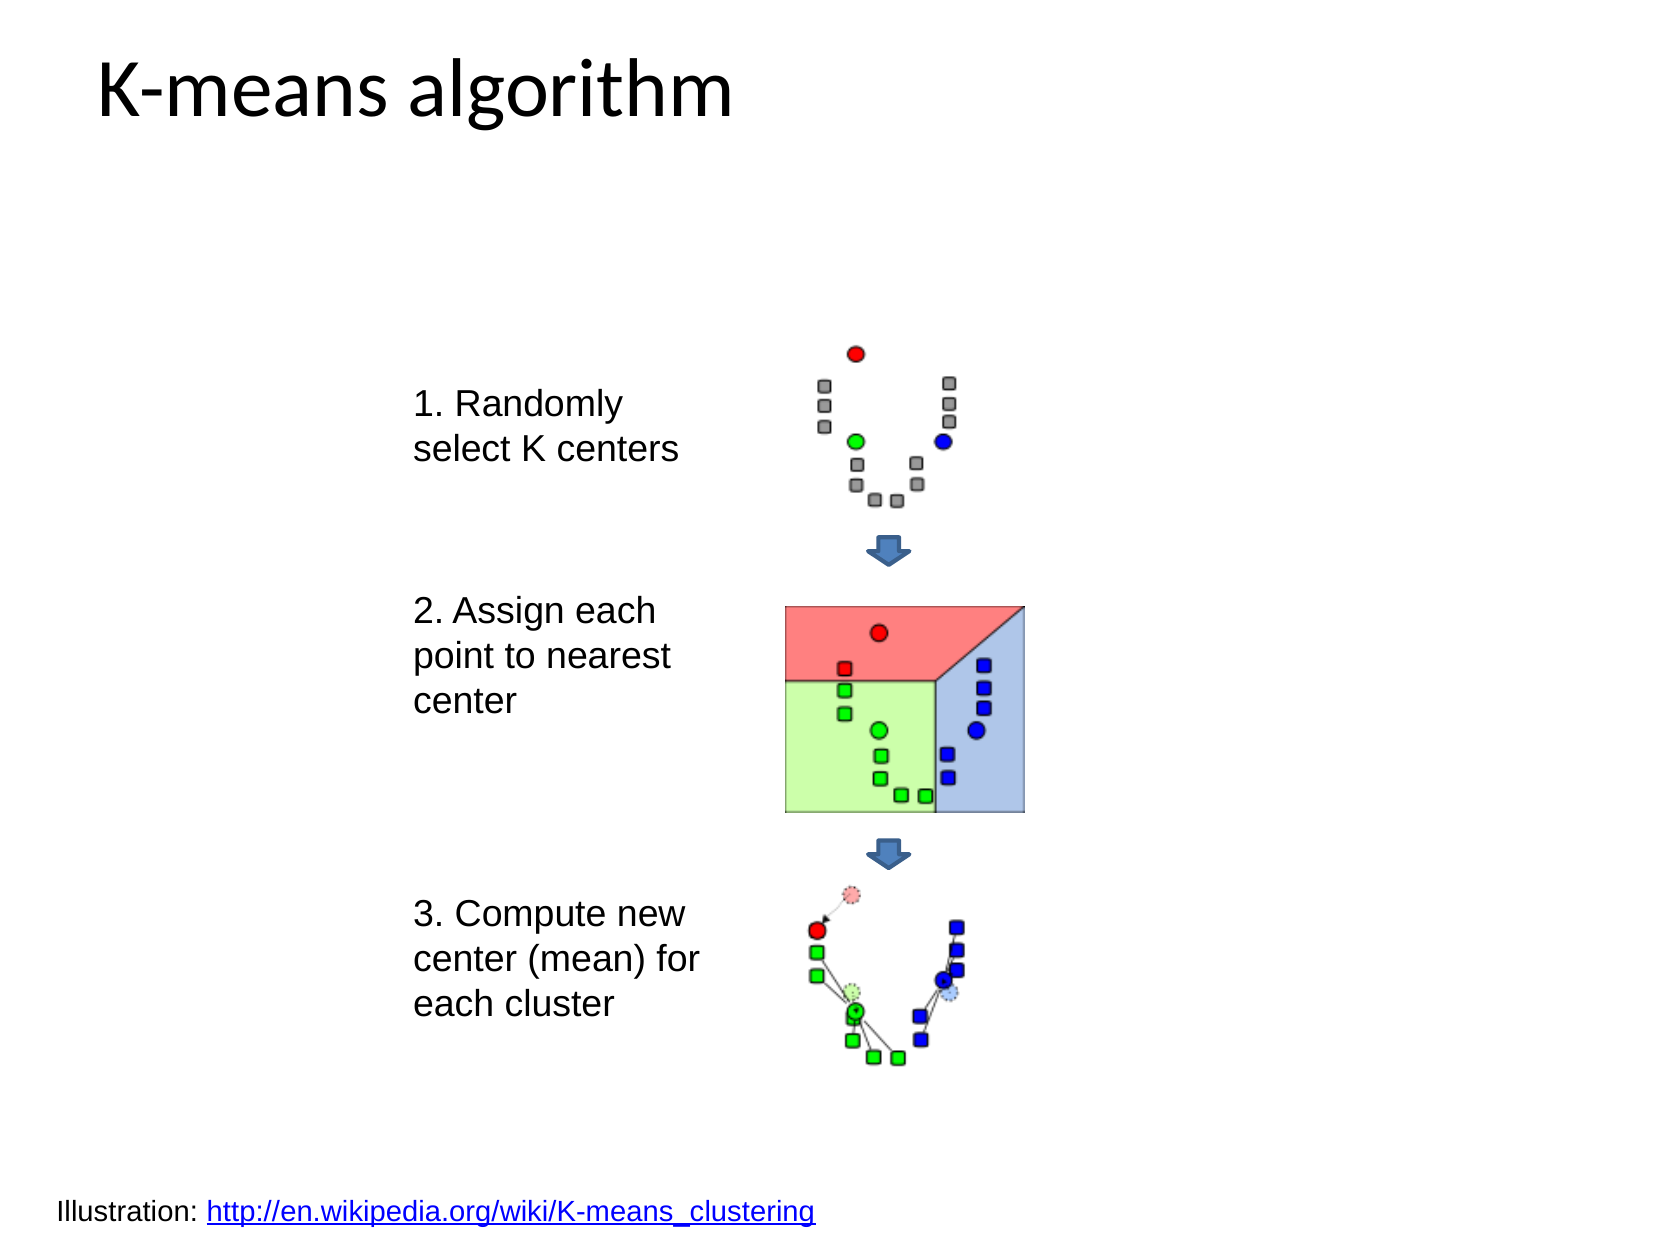

# K-means algorithm
1. Randomly select K centers
2. Assign each point to nearest center
3. Compute new center (mean) for each cluster
Illustration: http://en.wikipedia.org/wiki/K-means_clustering